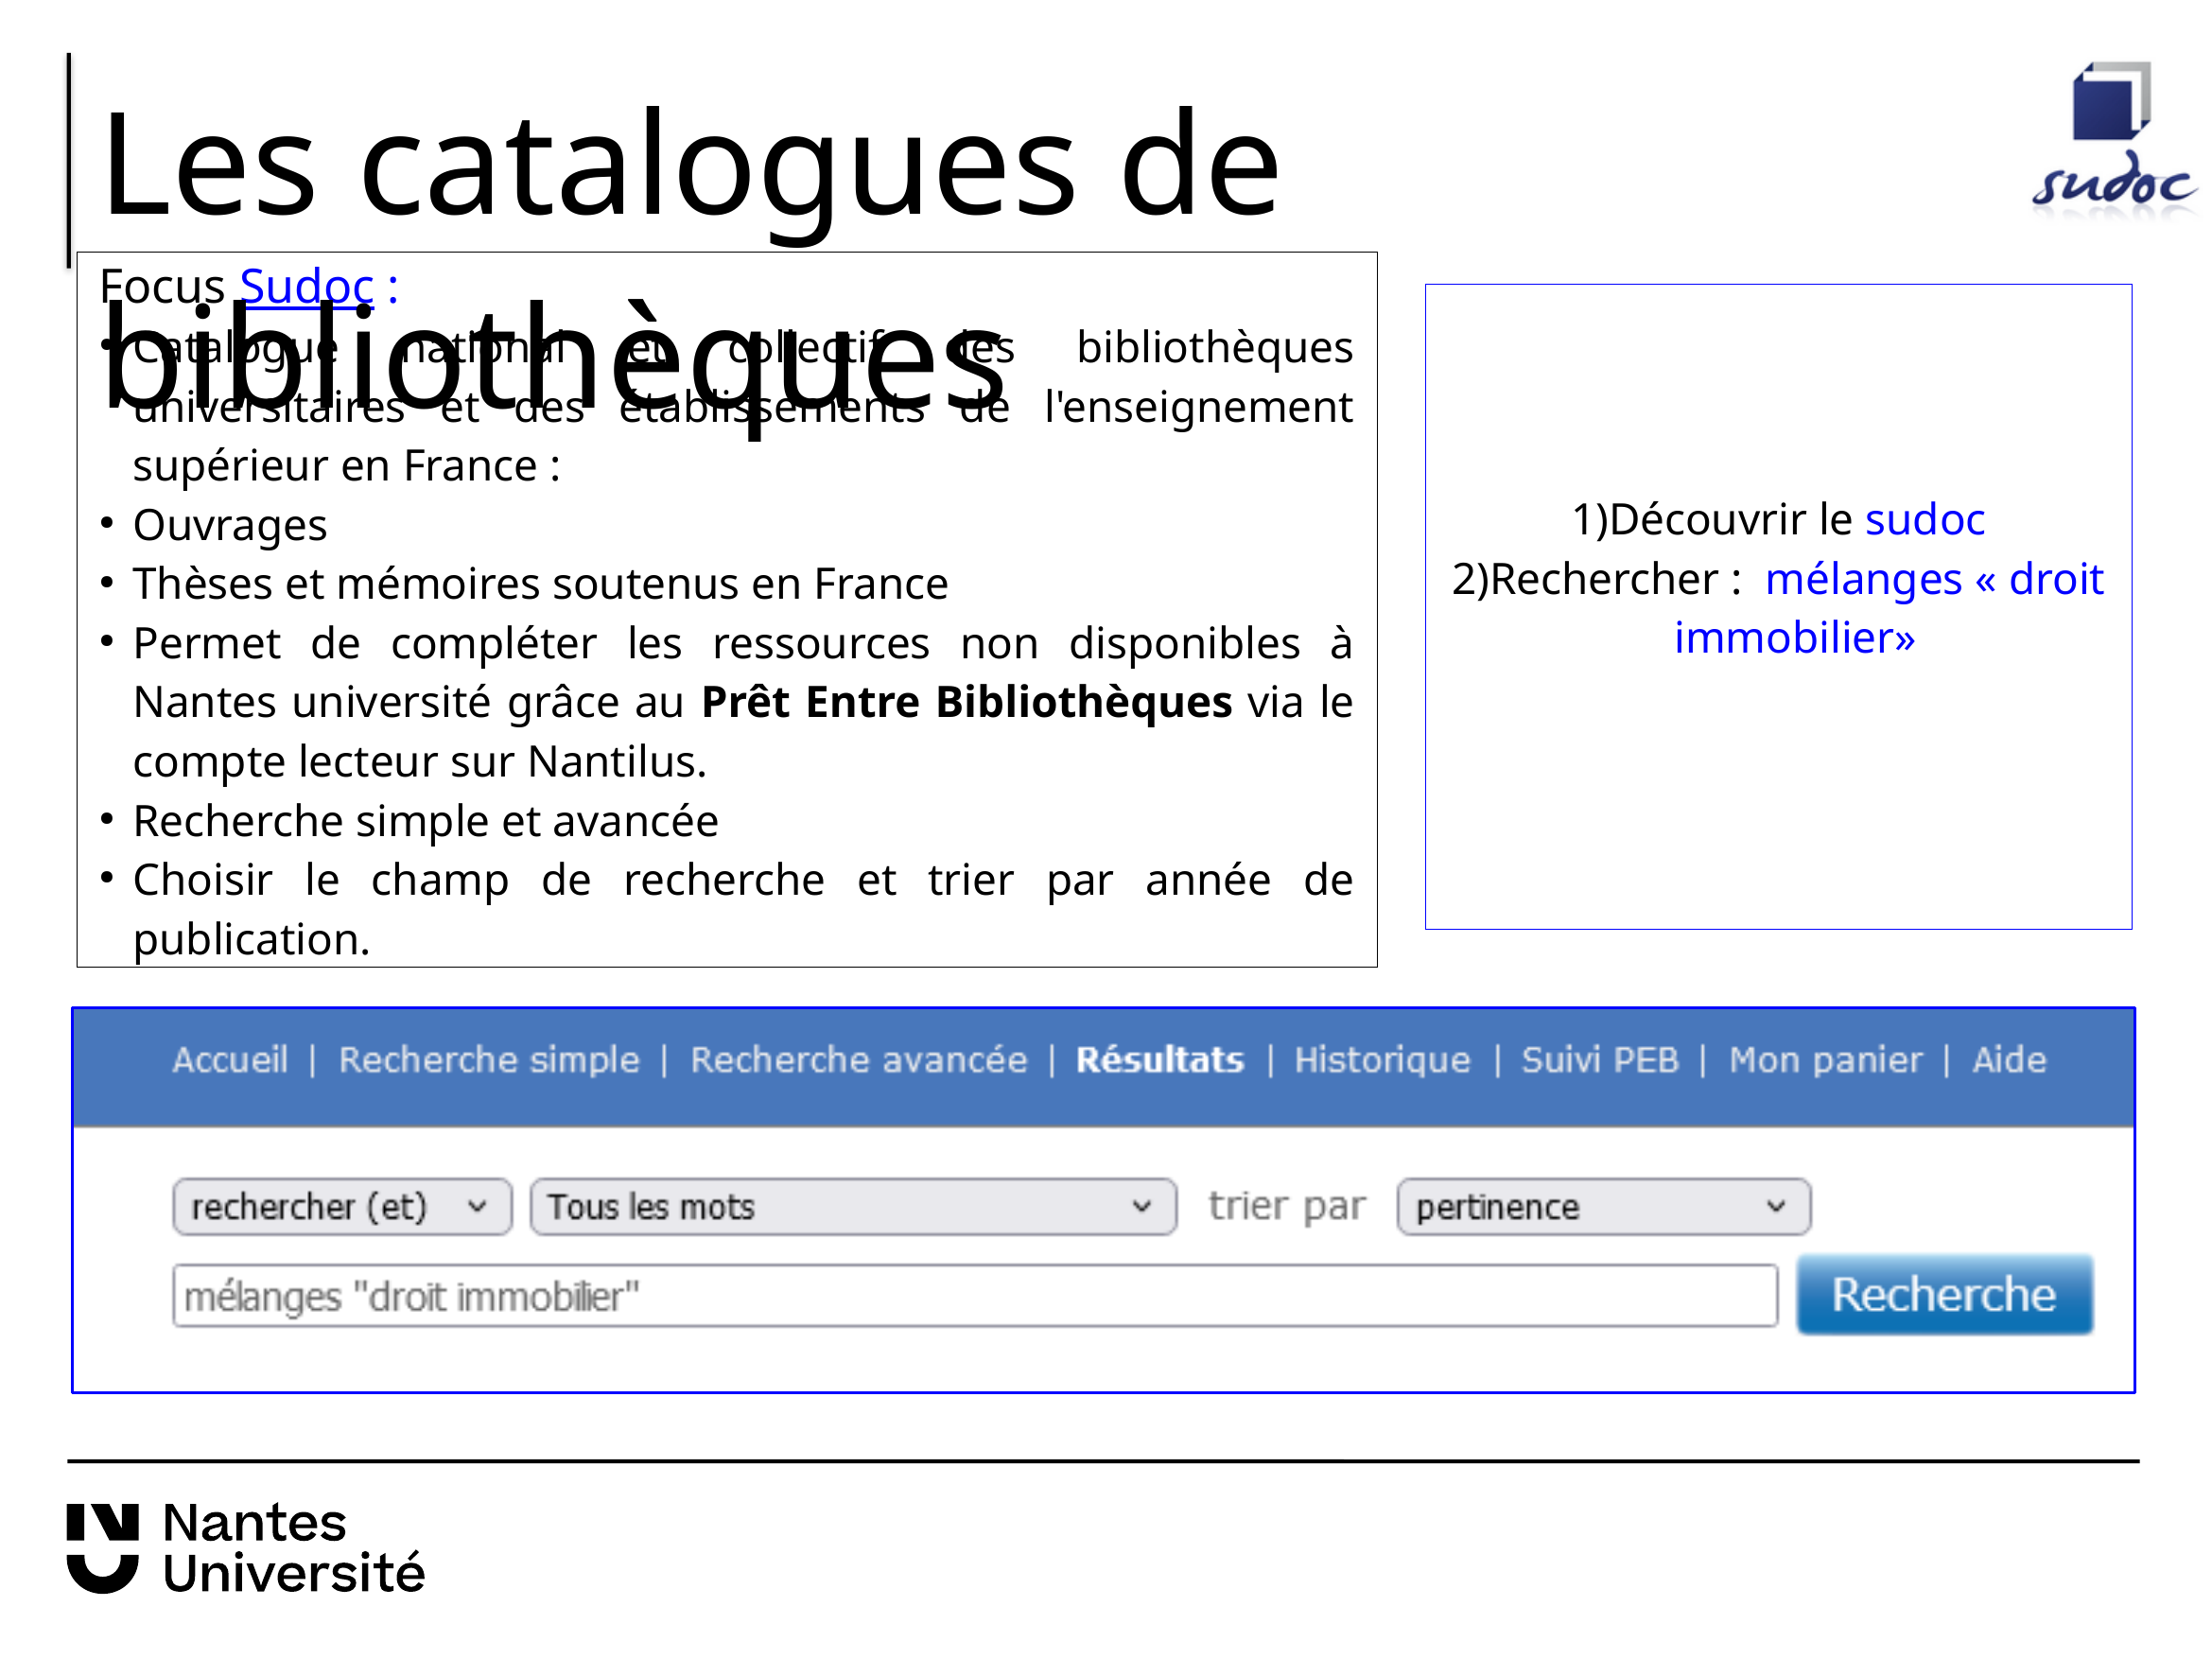

Les catalogues de bibliothèques
Focus Sudoc :
Catalogue national et collectif des bibliothèques universitaires et des établissements de l'enseignement supérieur en France :
Ouvrages
Thèses et mémoires soutenus en France
Permet de compléter les ressources non disponibles à Nantes université grâce au Prêt Entre Bibliothèques via le compte lecteur sur Nantilus.
Recherche simple et avancée
Choisir le champ de recherche et trier par année de publication.
Découvrir le sudoc
Rechercher : mélanges « droit immobilier»